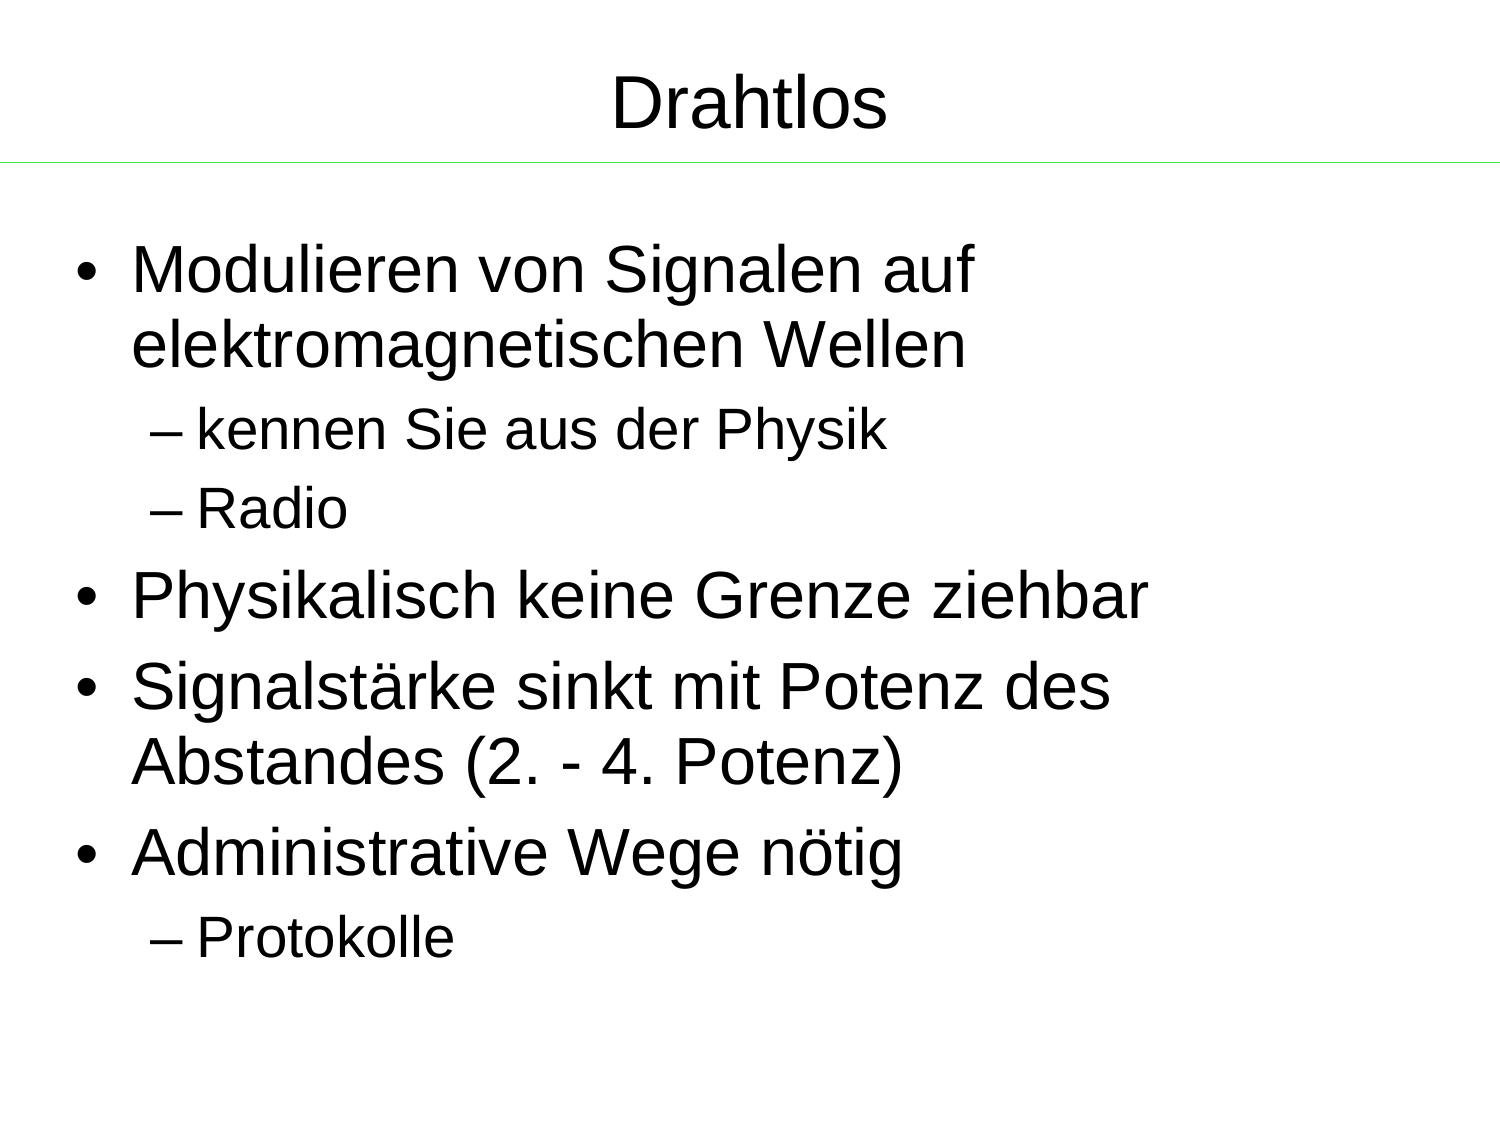

# Drahtlos
Modulieren von Signalen auf elektromagnetischen Wellen
kennen Sie aus der Physik
Radio
Physikalisch keine Grenze ziehbar
Signalstärke sinkt mit Potenz des Abstandes (2. - 4. Potenz)
Administrative Wege nötig
Protokolle